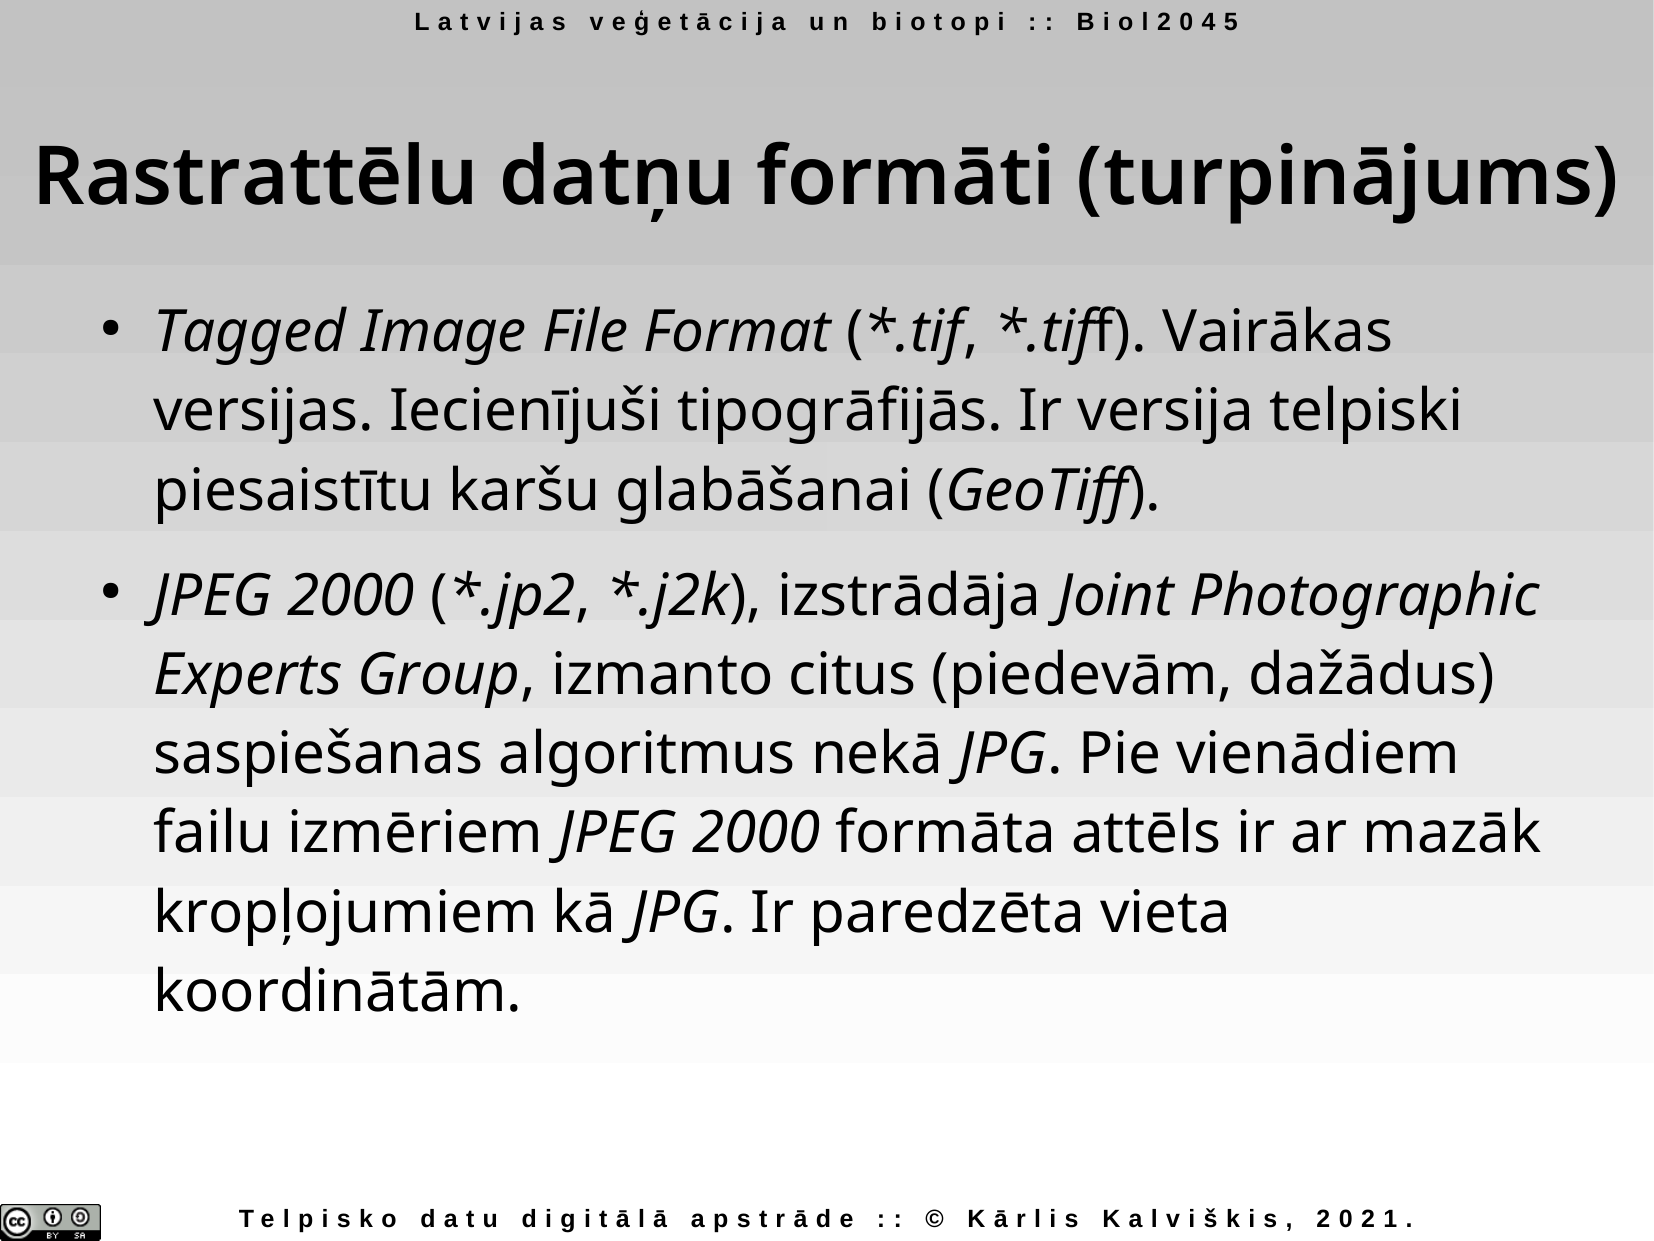

# Rastrattēlu datņu formāti (turpinājums)
Tagged Image File Format (*.tif, *.tiff). Vairākas versijas. Iecienījuši tipogrāfijās. Ir versija telpiski piesaistītu karšu glabāšanai (GeoTiff).
JPEG 2000 (*.jp2, *.j2k), izstrādāja Joint Photographic Experts Group, izmanto citus (piedevām, dažādus) saspiešanas algoritmus nekā JPG. Pie vienādiem failu izmēriem JPEG 2000 formāta attēls ir ar mazāk kropļojumiem kā JPG. Ir paredzēta vieta koordinātām.